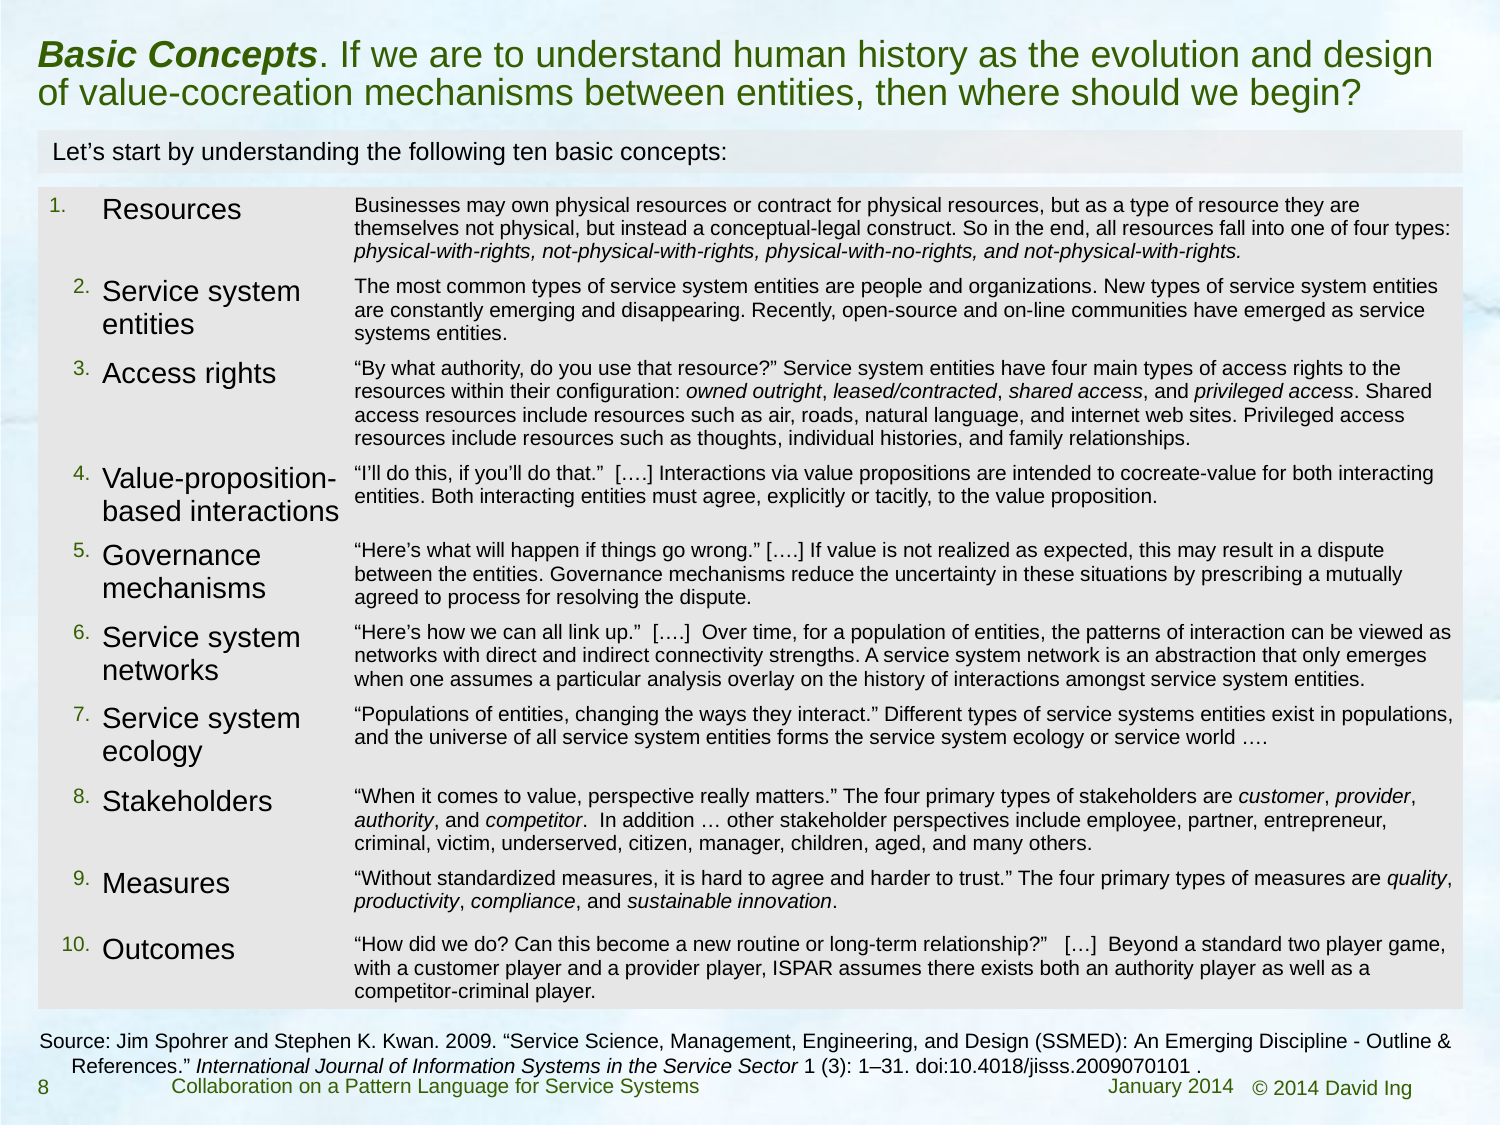

# Basic Concepts. If we are to understand human history as the evolution and design of value-cocreation mechanisms between entities, then where should we begin?
Let’s start by understanding the following ten basic concepts:
| 1. | Resources | Businesses may own physical resources or contract for physical resources, but as a type of resource they are themselves not physical, but instead a conceptual-legal construct. So in the end, all resources fall into one of four types: physical-with-rights, not-physical-with-rights, physical-with-no-rights, and not-physical-with-rights. |
| --- | --- | --- |
| 2. | Service system entities | The most common types of service system entities are people and organizations. New types of service system entities are constantly emerging and disappearing. Recently, open-source and on-line communities have emerged as service systems entities. |
| 3. | Access rights | “By what authority, do you use that resource?” Service system entities have four main types of access rights to the resources within their configuration: owned outright, leased/contracted, shared access, and privileged access. Shared access resources include resources such as air, roads, natural language, and internet web sites. Privileged access resources include resources such as thoughts, individual histories, and family relationships. |
| 4. | Value-proposition-based interactions | “I’ll do this, if you’ll do that.” [….] Interactions via value propositions are intended to cocreate-value for both interacting entities. Both interacting entities must agree, explicitly or tacitly, to the value proposition. |
| 5. | Governance mechanisms | “Here’s what will happen if things go wrong.” [….] If value is not realized as expected, this may result in a dispute between the entities. Governance mechanisms reduce the uncertainty in these situations by prescribing a mutually agreed to process for resolving the dispute. |
| 6. | Service system networks | “Here’s how we can all link up.” [….] Over time, for a population of entities, the patterns of interaction can be viewed as networks with direct and indirect connectivity strengths. A service system network is an abstraction that only emerges when one assumes a particular analysis overlay on the history of interactions amongst service system entities. |
| 7. | Service system ecology | “Populations of entities, changing the ways they interact.” Different types of service systems entities exist in populations, and the universe of all service system entities forms the service system ecology or service world …. |
| 8. | Stakeholders | “When it comes to value, perspective really matters.” The four primary types of stakeholders are customer, provider, authority, and competitor. In addition … other stakeholder perspectives include employee, partner, entrepreneur, criminal, victim, underserved, citizen, manager, children, aged, and many others. |
| 9. | Measures | “Without standardized measures, it is hard to agree and harder to trust.” The four primary types of measures are quality, productivity, compliance, and sustainable innovation. |
| 10. | Outcomes | “How did we do? Can this become a new routine or long-term relationship?” […] Beyond a standard two player game, with a customer player and a provider player, ISPAR assumes there exists both an authority player as well as a competitor-criminal player. |
Source: Jim Spohrer and Stephen K. Kwan. 2009. “Service Science, Management, Engineering, and Design (SSMED): An Emerging Discipline - Outline & References.” International Journal of Information Systems in the Service Sector 1 (3): 1–31. doi:10.4018/jisss.2009070101 .
Collaboration on a Pattern Language for Service Systems
January 2014
8